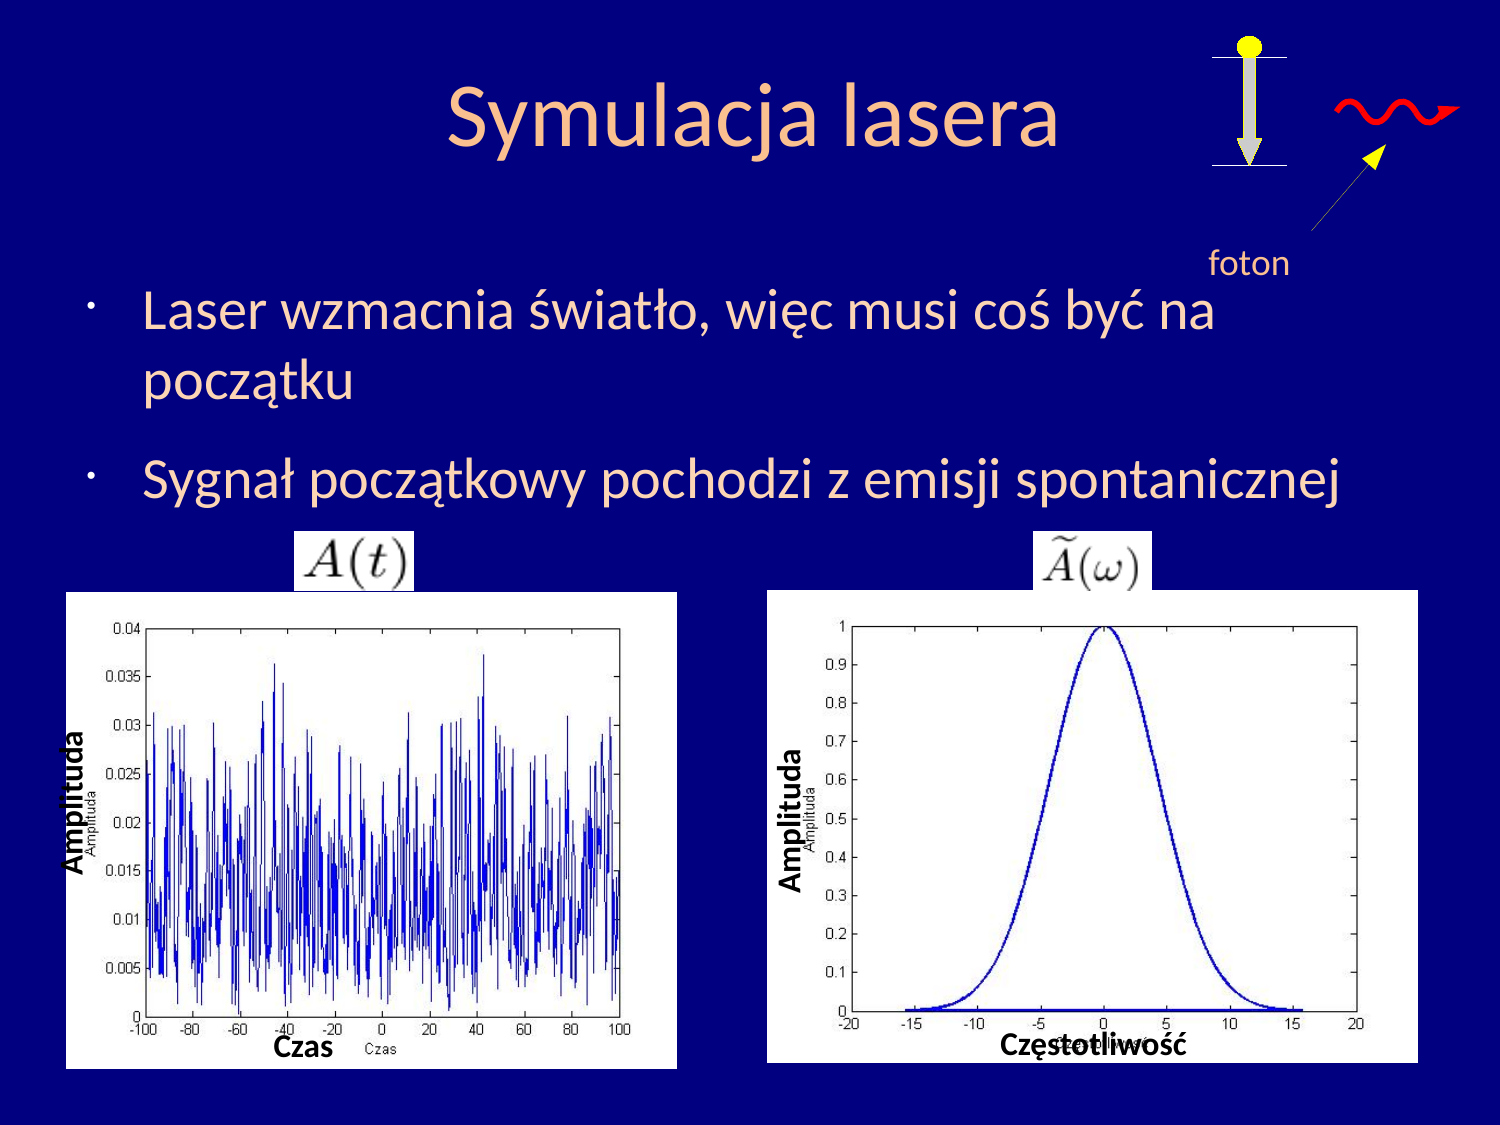

foton
# Symulacja lasera
Laser wzmacnia światło, więc musi coś być na początku
Sygnał początkowy pochodzi z emisji spontanicznej
Amplituda
Amplituda
Częstotliwość
Czas